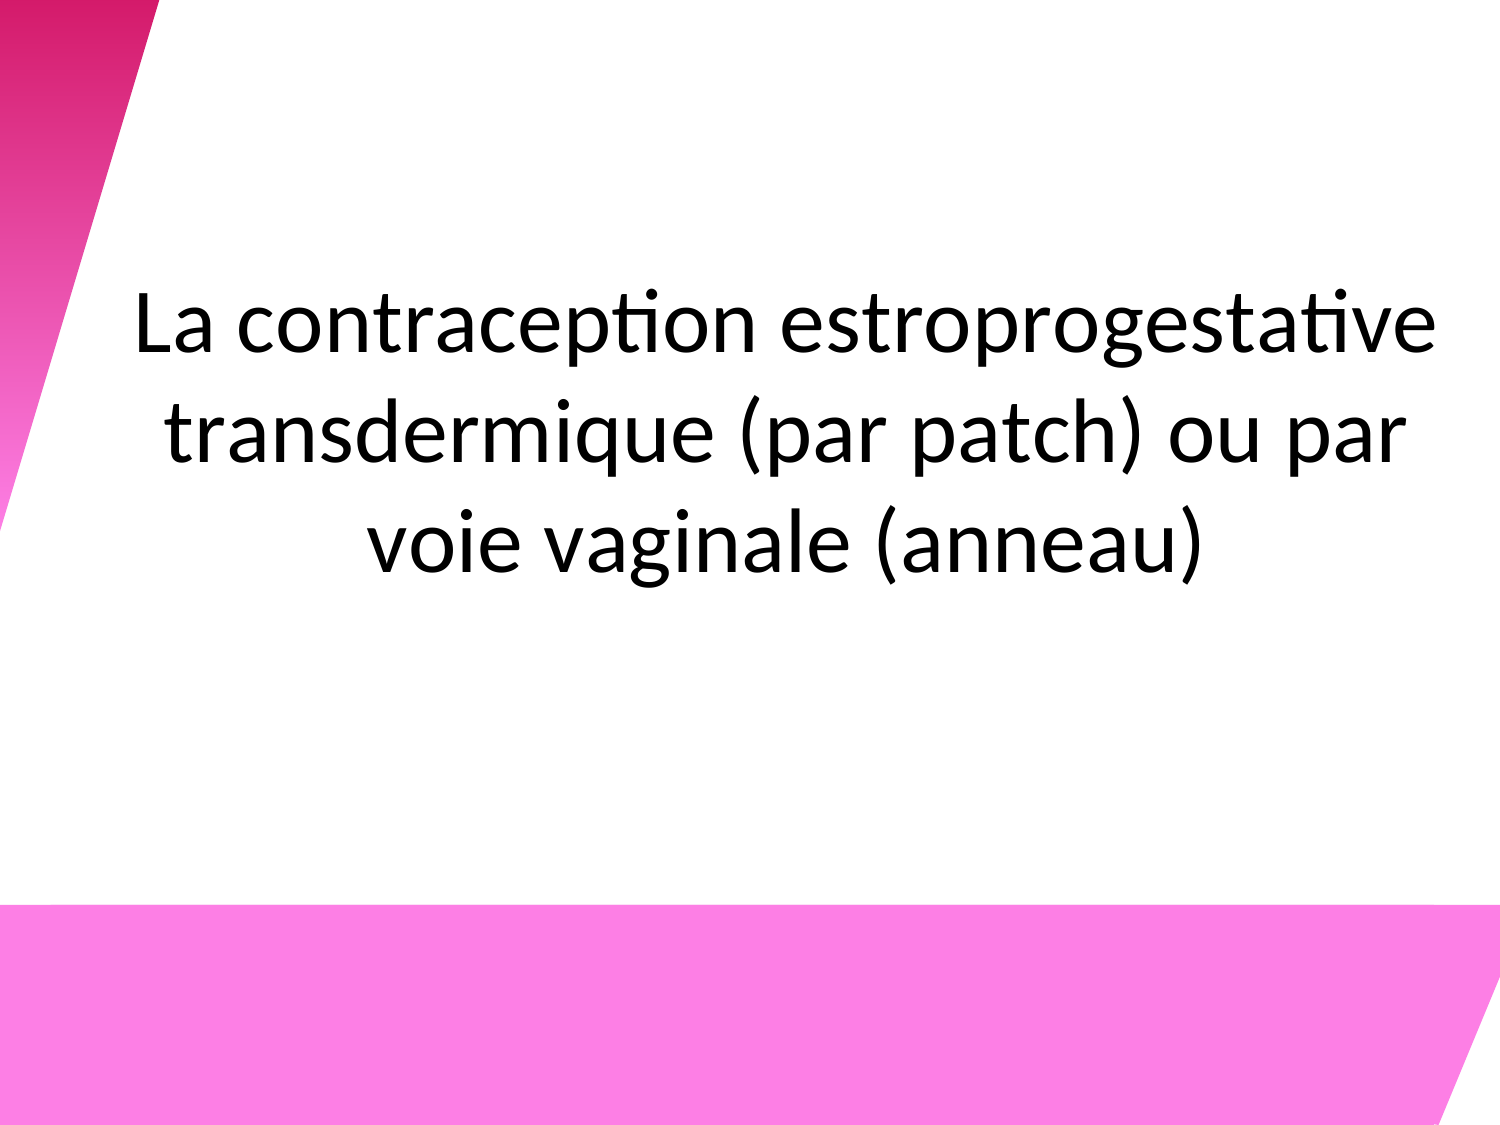

# La contraception estroprogestative transdermique (par patch) ou par voie vaginale (anneau)